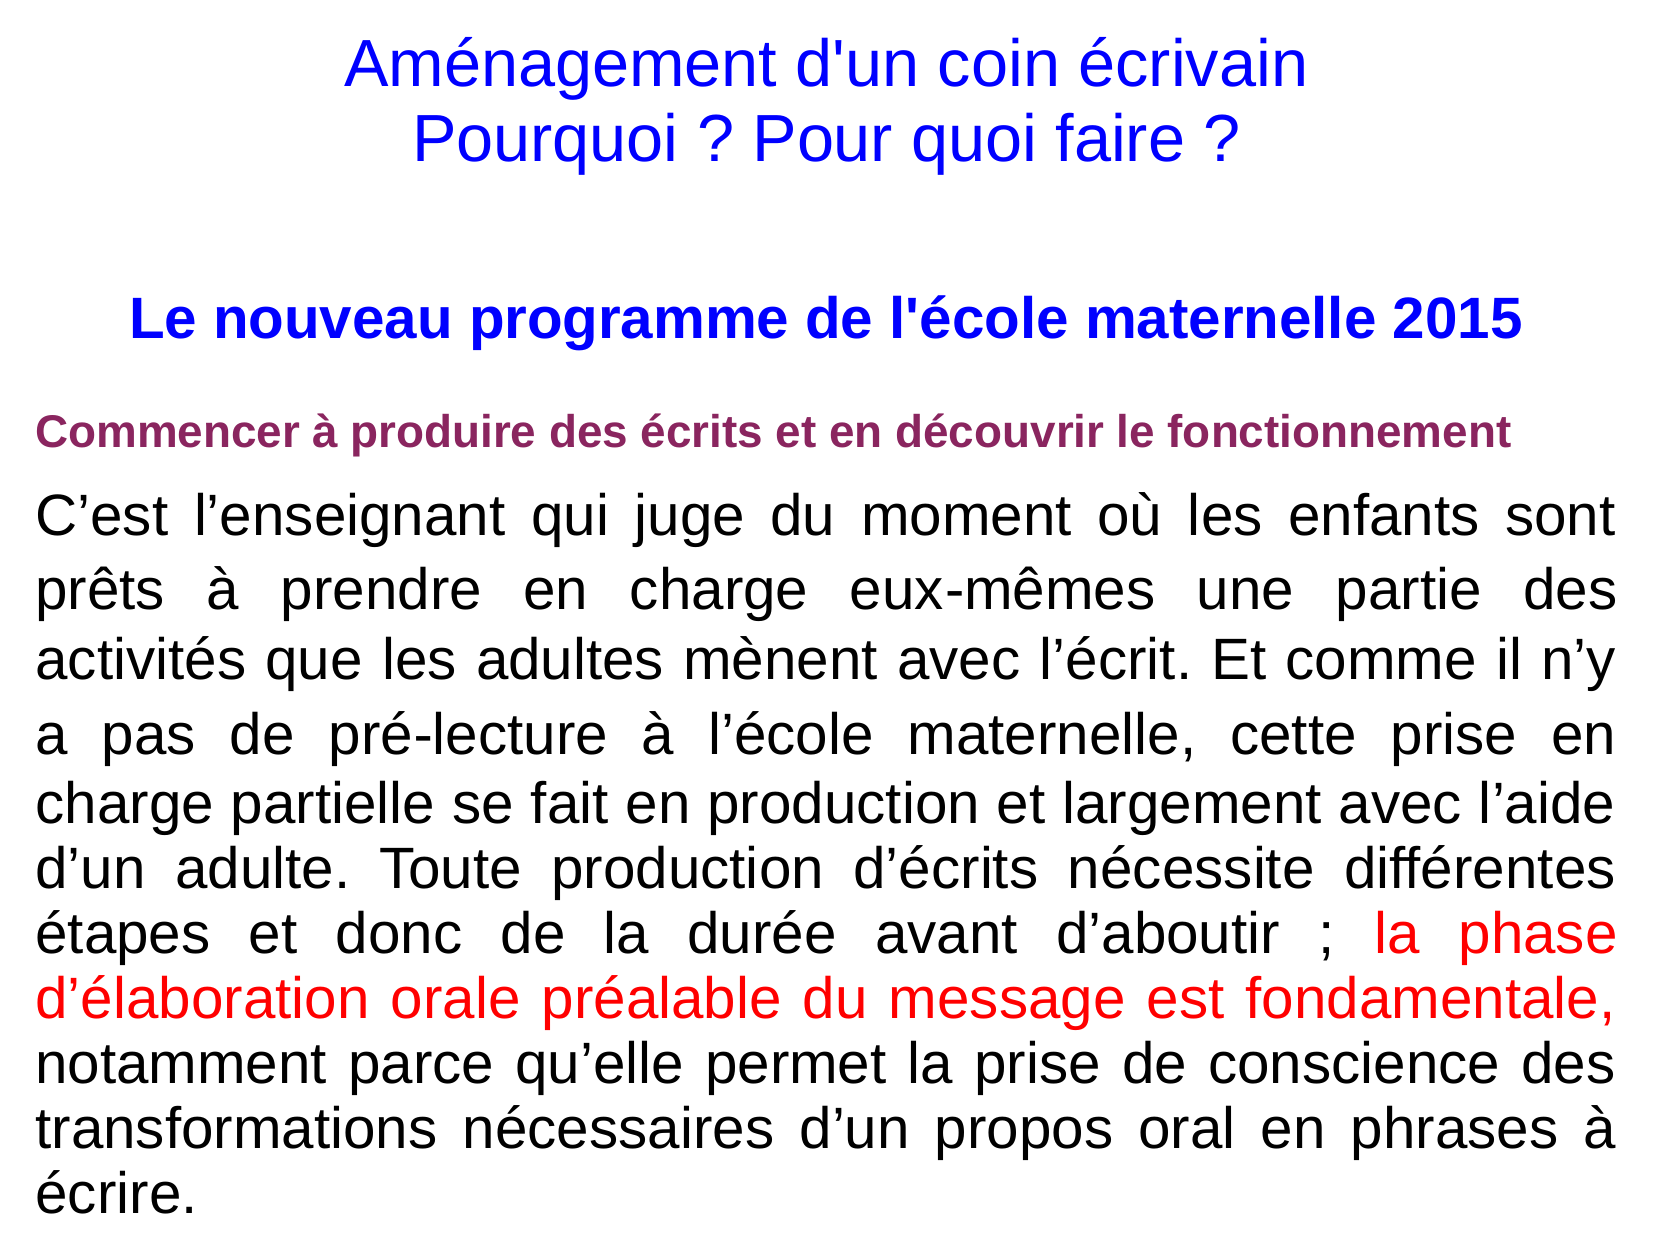

# Aménagement d'un coin écrivain Pourquoi ? Pour quoi faire ?
Le nouveau programme de l'école maternelle 2015
Commencer à produire des écrits et en découvrir le fonctionnement
C’est l’enseignant qui juge du moment où les enfants sont prêts à prendre en charge eux‐mêmes une partie des activités que les adultes mènent avec l’écrit. Et comme il n’y a pas de pré‐lecture à l’école maternelle, cette prise en charge partielle se fait en production et largement avec l’aide d’un adulte. Toute production d’écrits nécessite différentes étapes et donc de la durée avant d’aboutir ; la phase d’élaboration orale préalable du message est fondamentale, notamment parce qu’elle permet la prise de conscience des transformations nécessaires d’un propos oral en phrases à écrire.